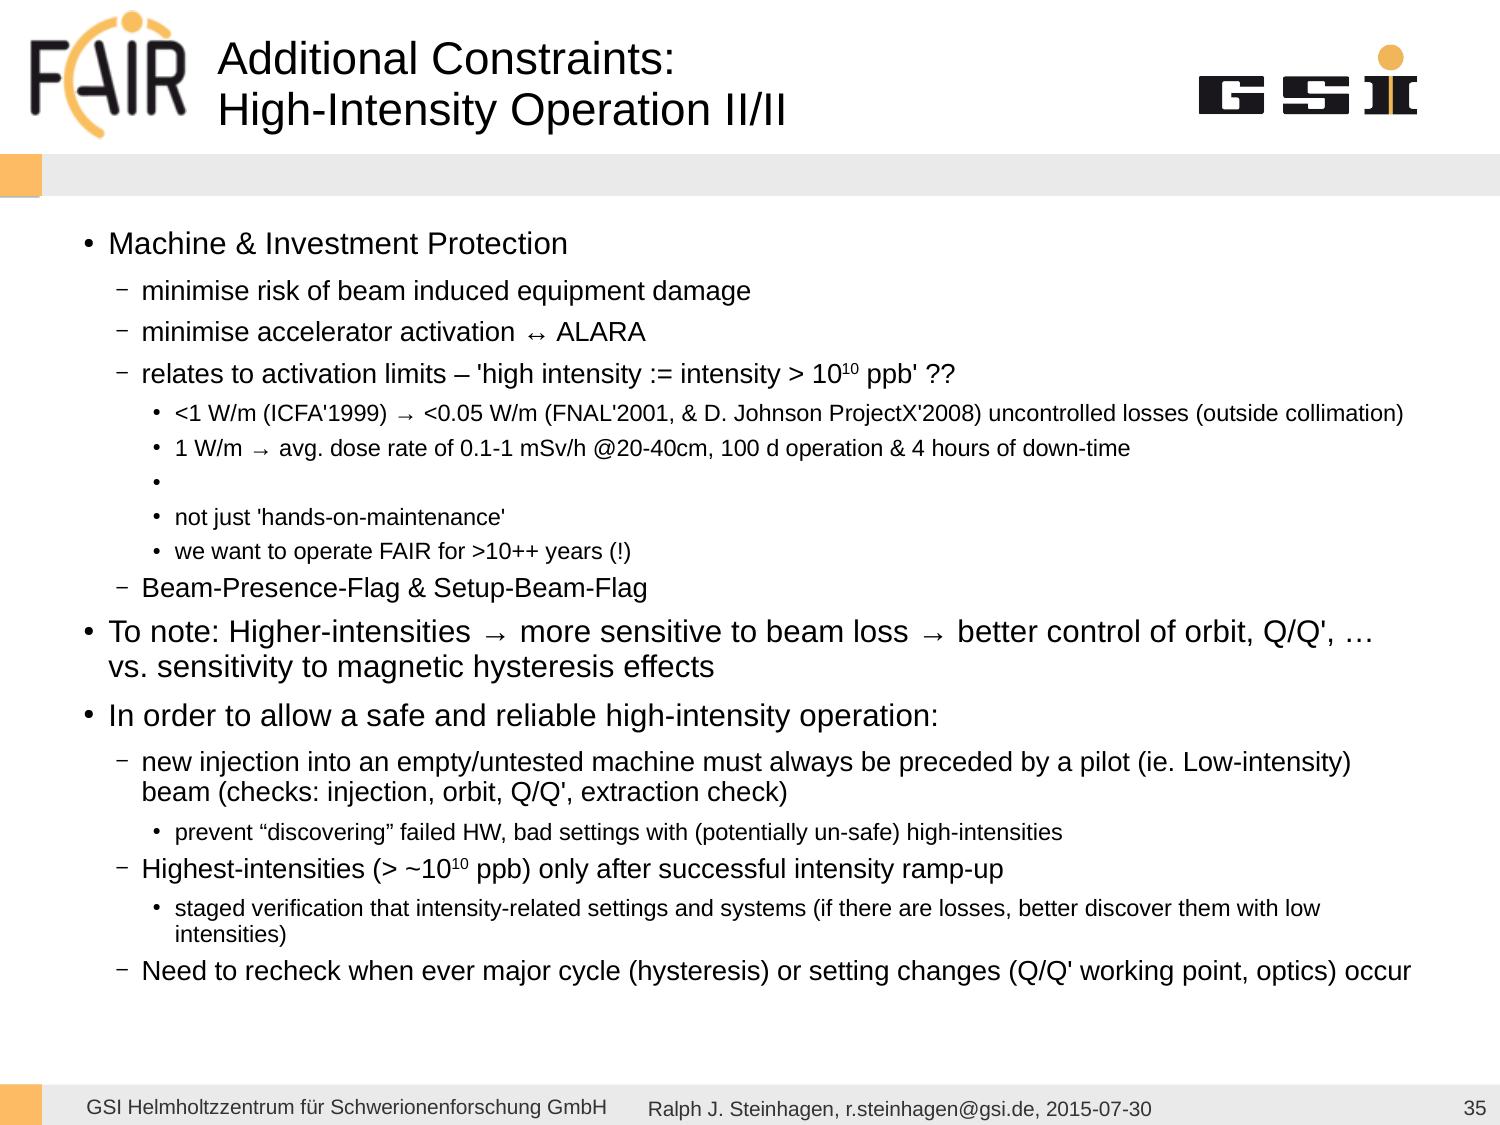

# Additional Constraints: High-Intensity Operation II/II
Machine & Investment Protection
minimise risk of beam induced equipment damage
minimise accelerator activation ↔ ALARA
relates to activation limits – 'high intensity := intensity > 1010 ppb' ??
<1 W/m (ICFA'1999) → <0.05 W/m (FNAL'2001, & D. Johnson ProjectX'2008) uncontrolled losses (outside collimation)
1 W/m → avg. dose rate of 0.1-1 mSv/h @20-40cm, 100 d operation & 4 hours of down-time
not just 'hands-on-maintenance'
we want to operate FAIR for >10++ years (!)
Beam-Presence-Flag & Setup-Beam-Flag
To note: Higher-intensities → more sensitive to beam loss → better control of orbit, Q/Q', … vs. sensitivity to magnetic hysteresis effects
In order to allow a safe and reliable high-intensity operation:
new injection into an empty/untested machine must always be preceded by a pilot (ie. Low-intensity) beam (checks: injection, orbit, Q/Q', extraction check)
prevent “discovering” failed HW, bad settings with (potentially un-safe) high-intensities
Highest-intensities (> ~1010 ppb) only after successful intensity ramp-up
staged verification that intensity-related settings and systems (if there are losses, better discover them with low intensities)
Need to recheck when ever major cycle (hysteresis) or setting changes (Q/Q' working point, optics) occur